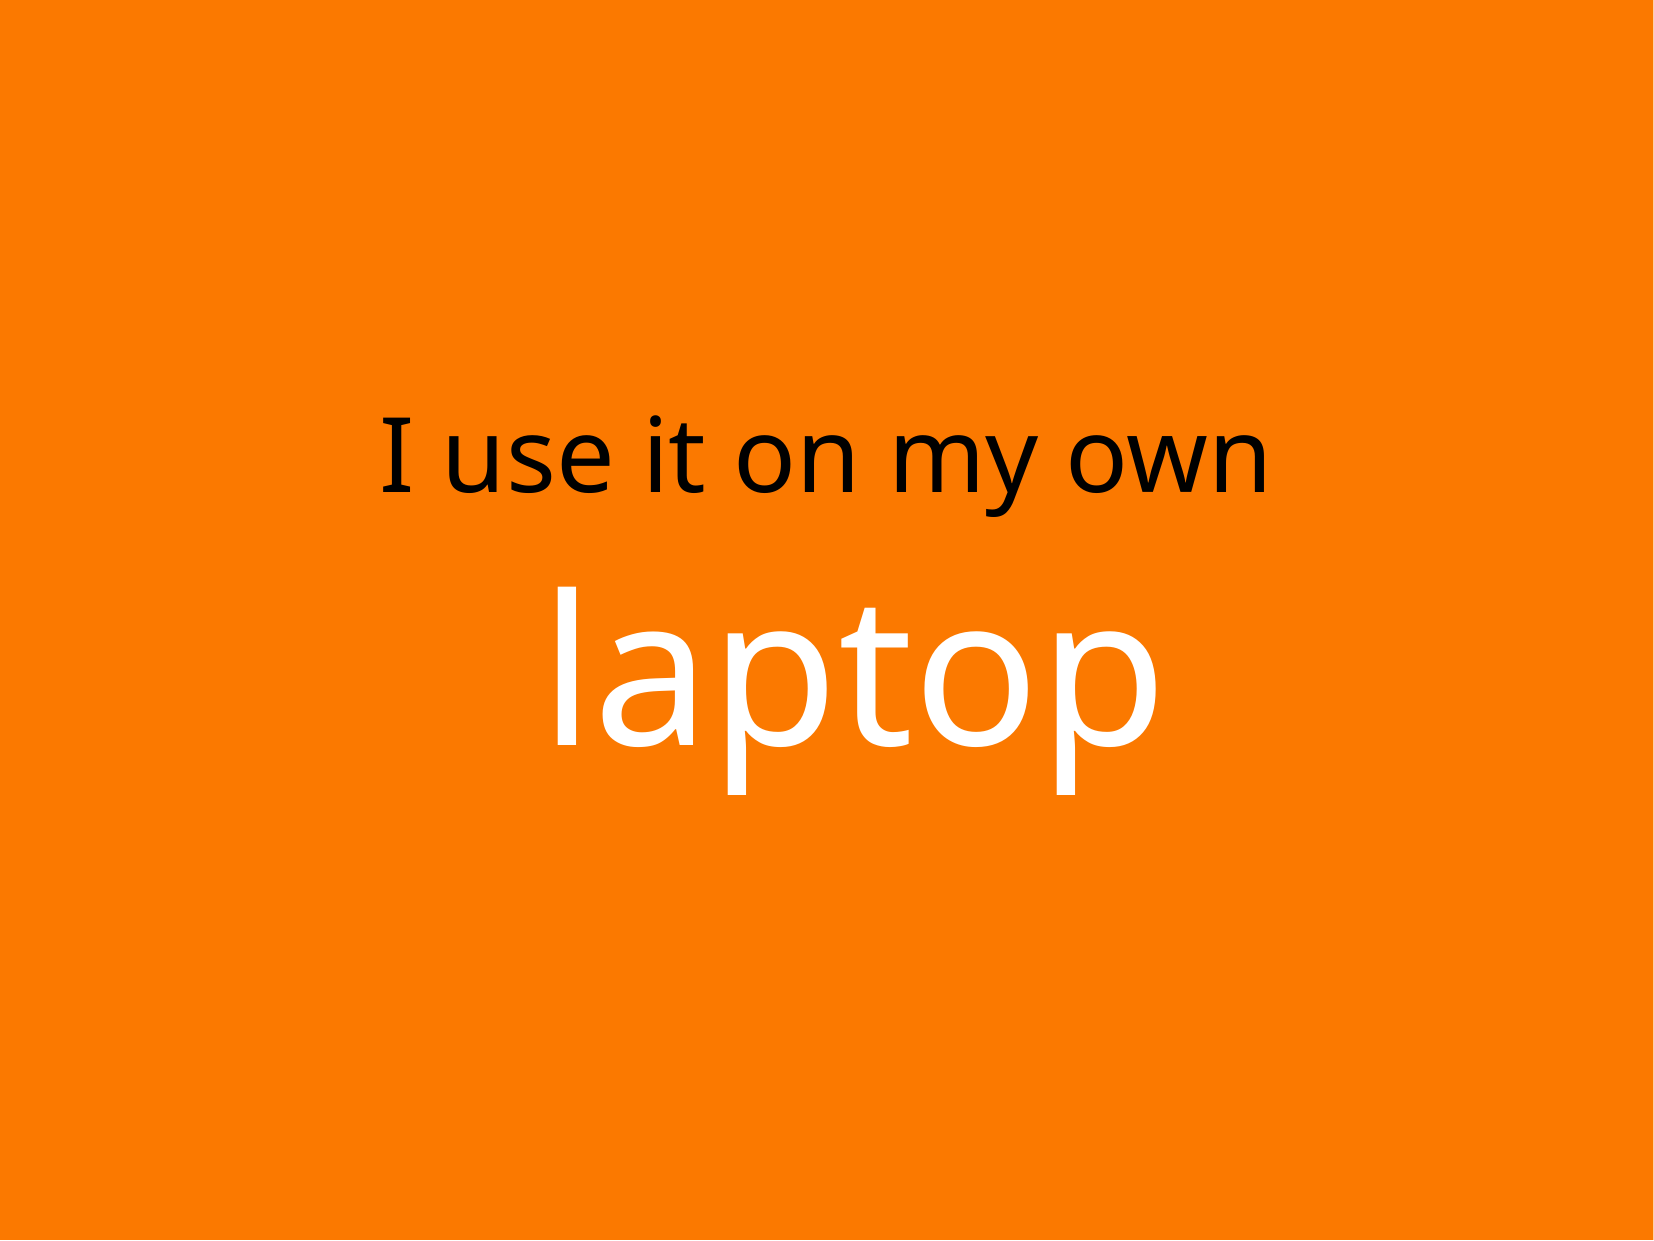

I use it on my own
 laptop